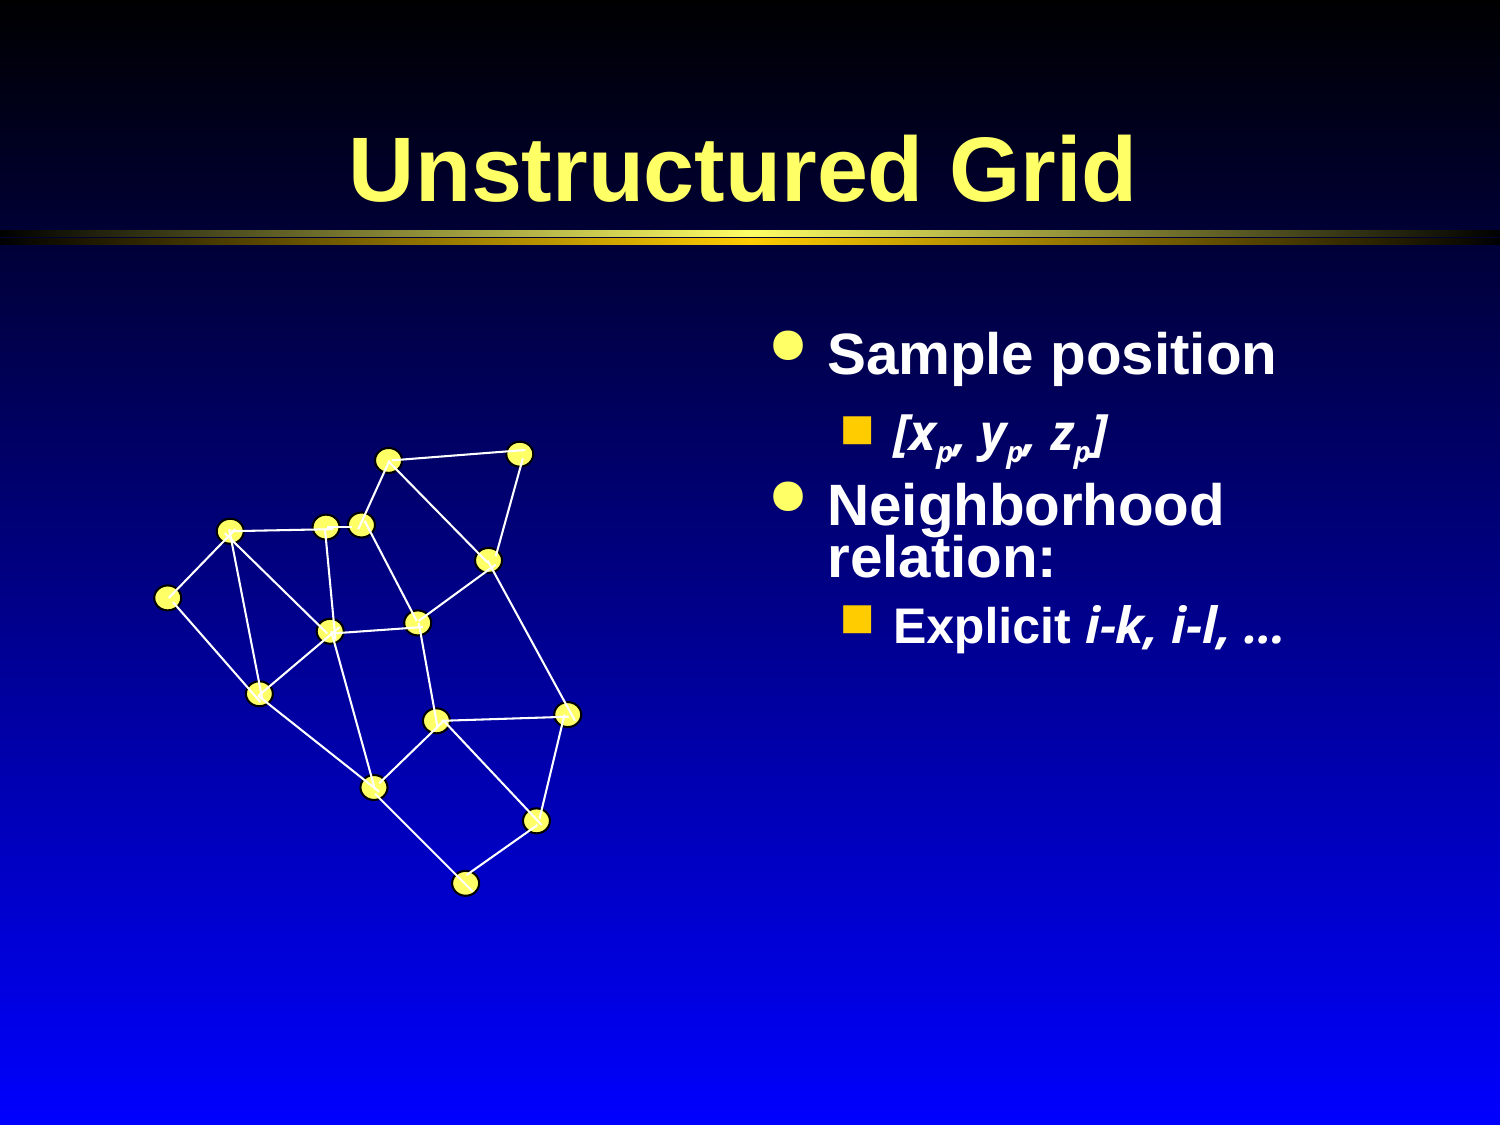

# Unstructured Grid
Sample position
[xp, yp, zp]
Neighborhood relation:
Explicit i-k, i-l, …